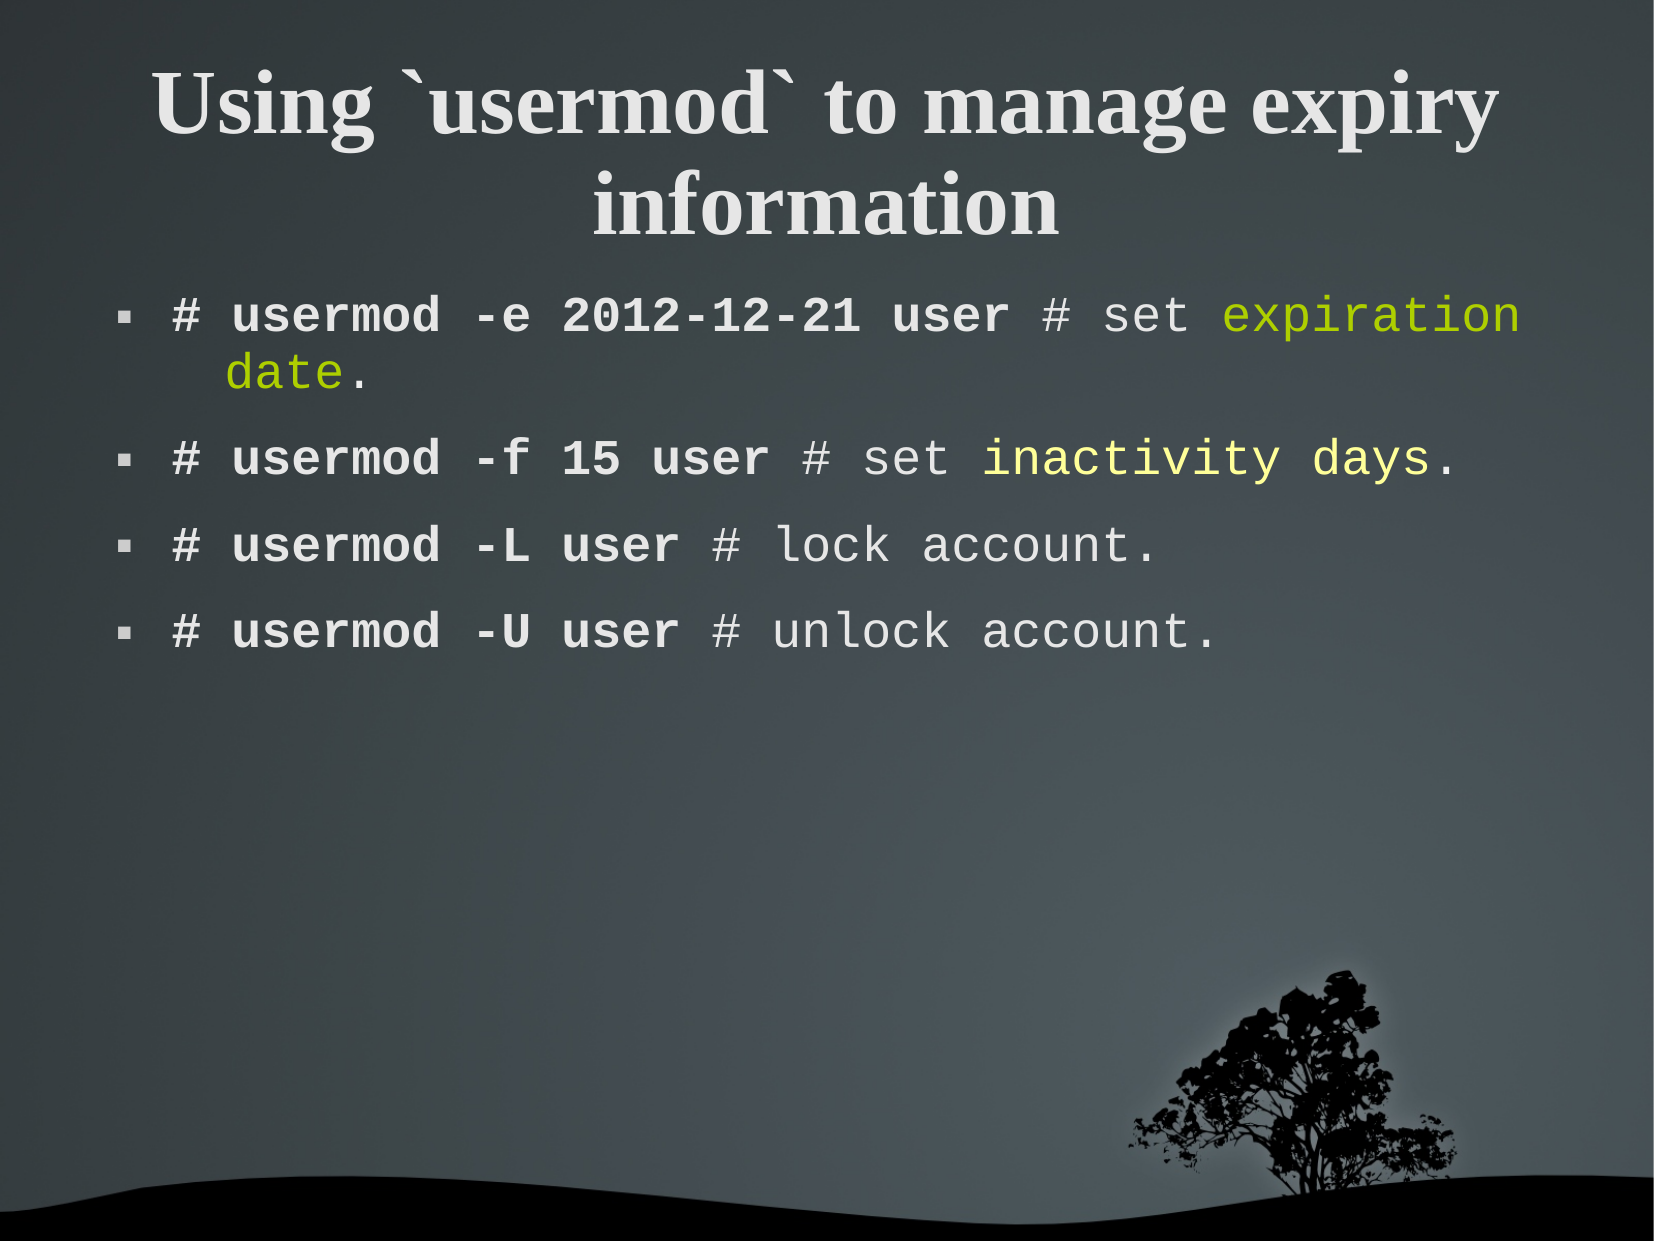

Using `usermod` to manage expiry information
# # usermod -e 2012-12-21 user # set expiration date.
# usermod -f 15 user # set inactivity days.
# usermod -L user # lock account.
# usermod -U user # unlock account.